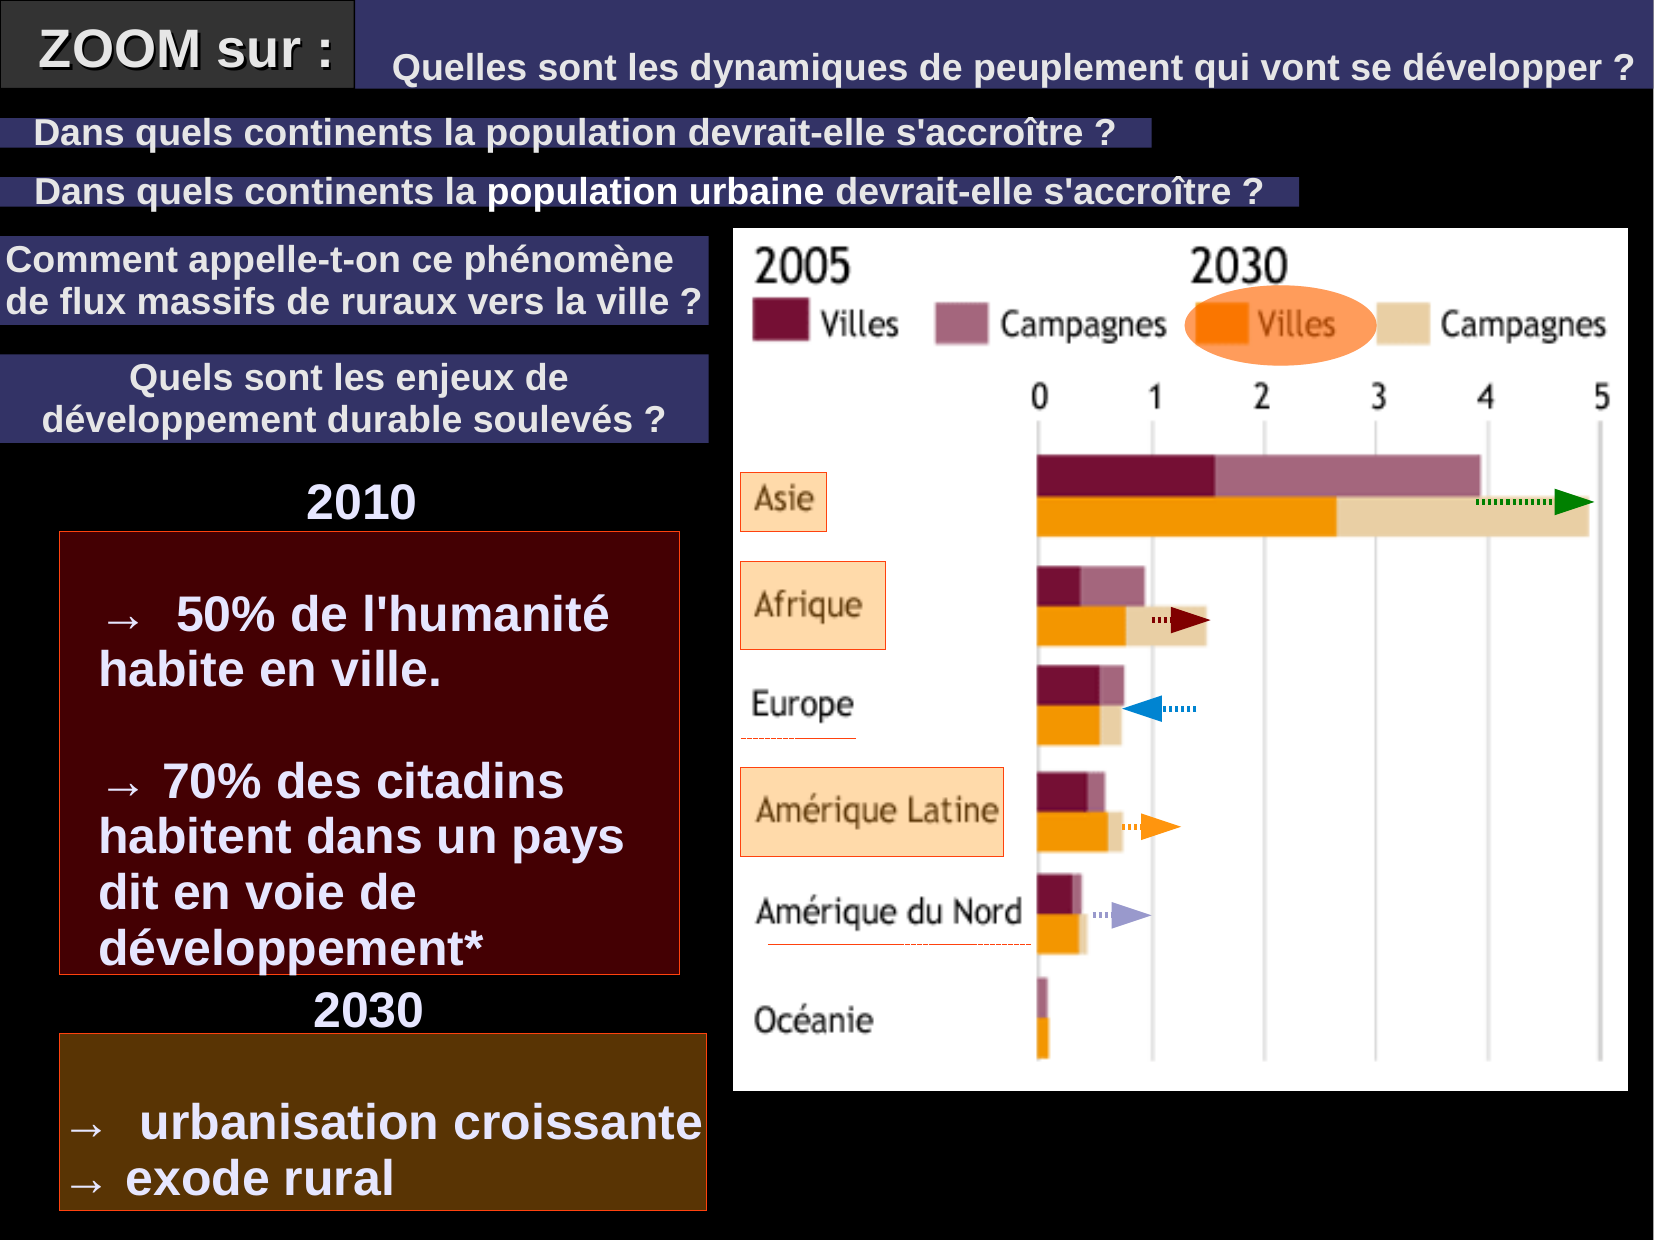

ZOOM sur :
					Quelles sont les dynamiques de peuplement qui vont se développer ?
Dans quels continents la population devrait-elle s'accroître ?
Dans quels continents la population urbaine devrait-elle s'accroître ?
Comment appelle-t-on ce phénomène
de flux massifs de ruraux vers la ville ?
Quels sont les enjeux de
développement durable soulevés ?
2010
→ 50% de l'humanité
habite en ville.
→ 70% des citadins
habitent dans un pays
dit en voie de
développement*
2030
→ urbanisation croissante
→ exode rural